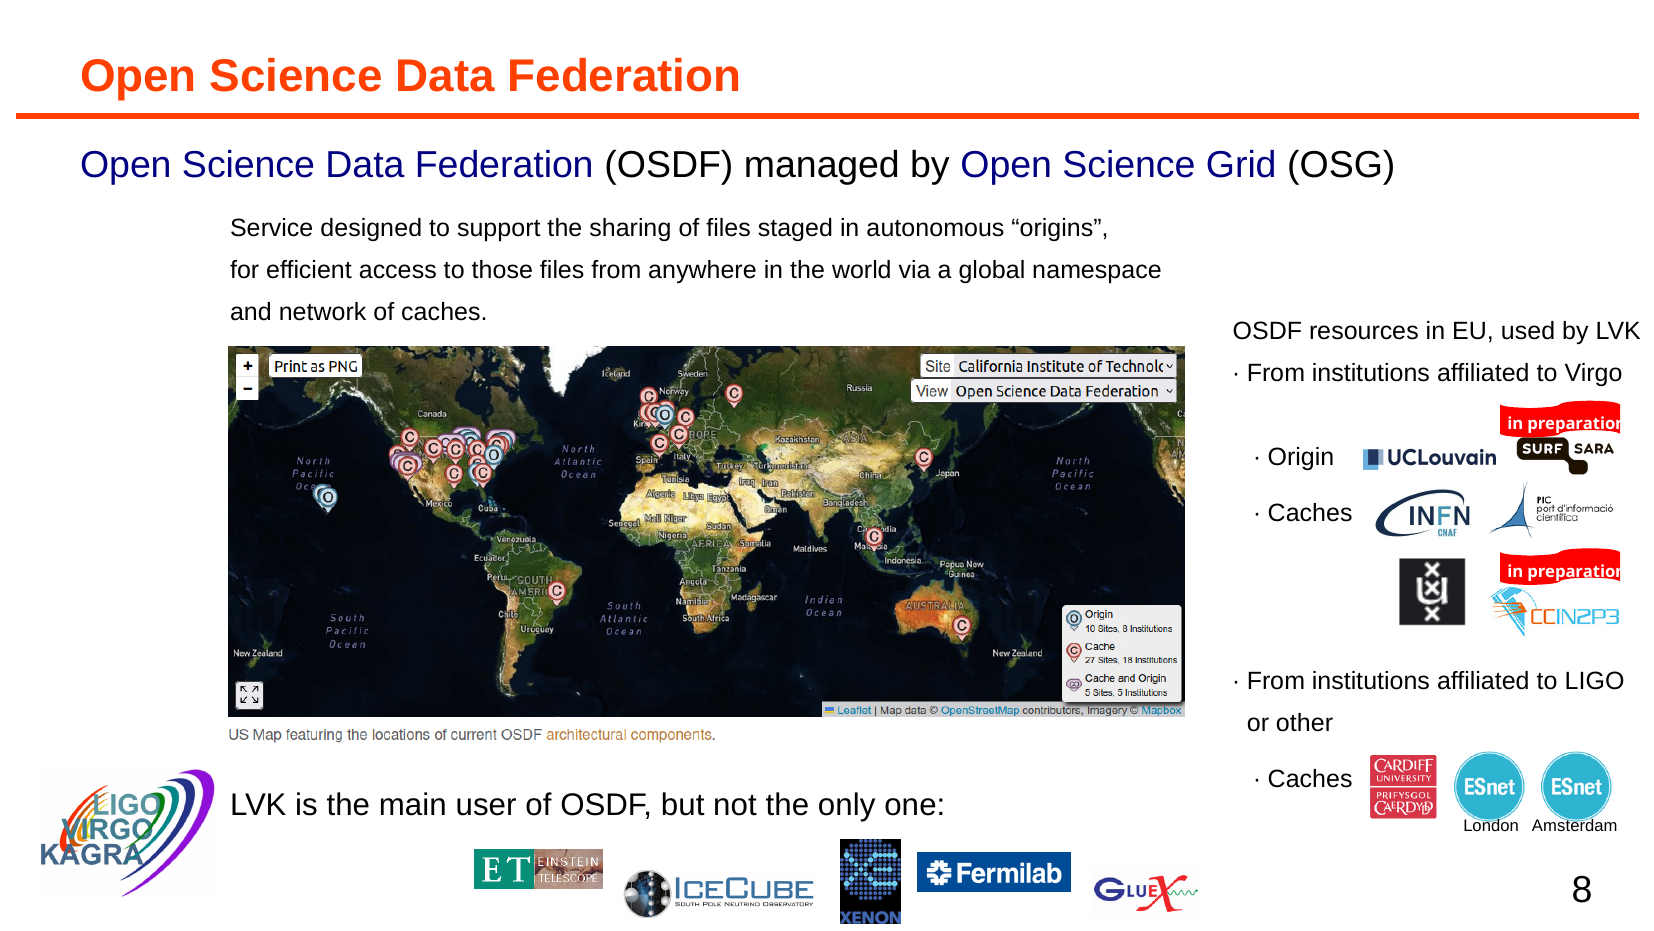

Open Science Data Federation
Open Science Data Federation (OSDF) managed by Open Science Grid (OSG)
		Service designed to support the sharing of files staged in autonomous “origins”,
		for efficient access to those files from anywhere in the world via a global namespace
		and network of caches.
		LVK is the main user of OSDF, but not the only one:
OSDF resources in EU, used by LVK
· From institutions affiliated to Virgo
 · Origin
 · Caches
· From institutions affiliated to LIGO
 or other
 · Caches
in preparation
in preparation
London Amsterdam
8